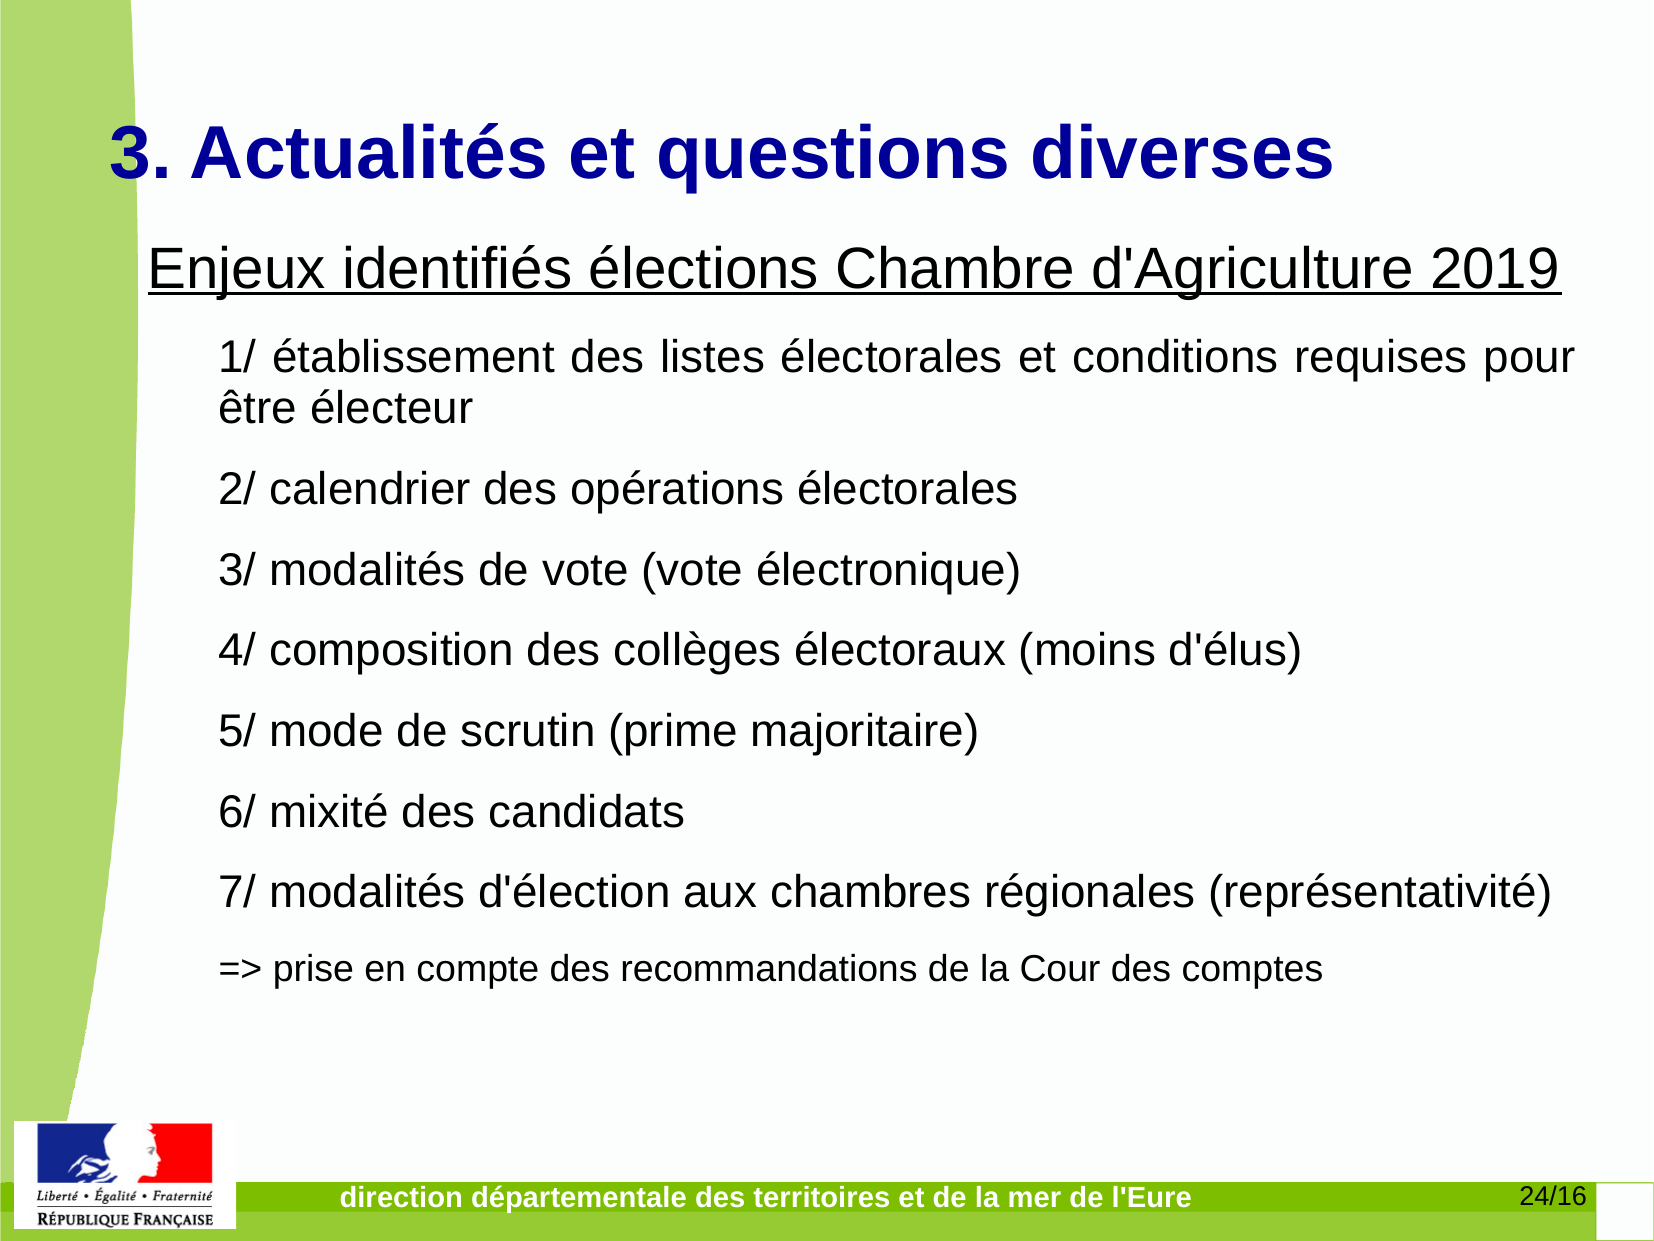

# 3. Actualités et questions diverses
Enjeux identifiés élections Chambre d'Agriculture 2019
1/ établissement des listes électorales et conditions requises pour être électeur
2/ calendrier des opérations électorales
3/ modalités de vote (vote électronique)
4/ composition des collèges électoraux (moins d'élus)
5/ mode de scrutin (prime majoritaire)
6/ mixité des candidats
7/ modalités d'élection aux chambres régionales (représentativité)
=> prise en compte des recommandations de la Cour des comptes
24